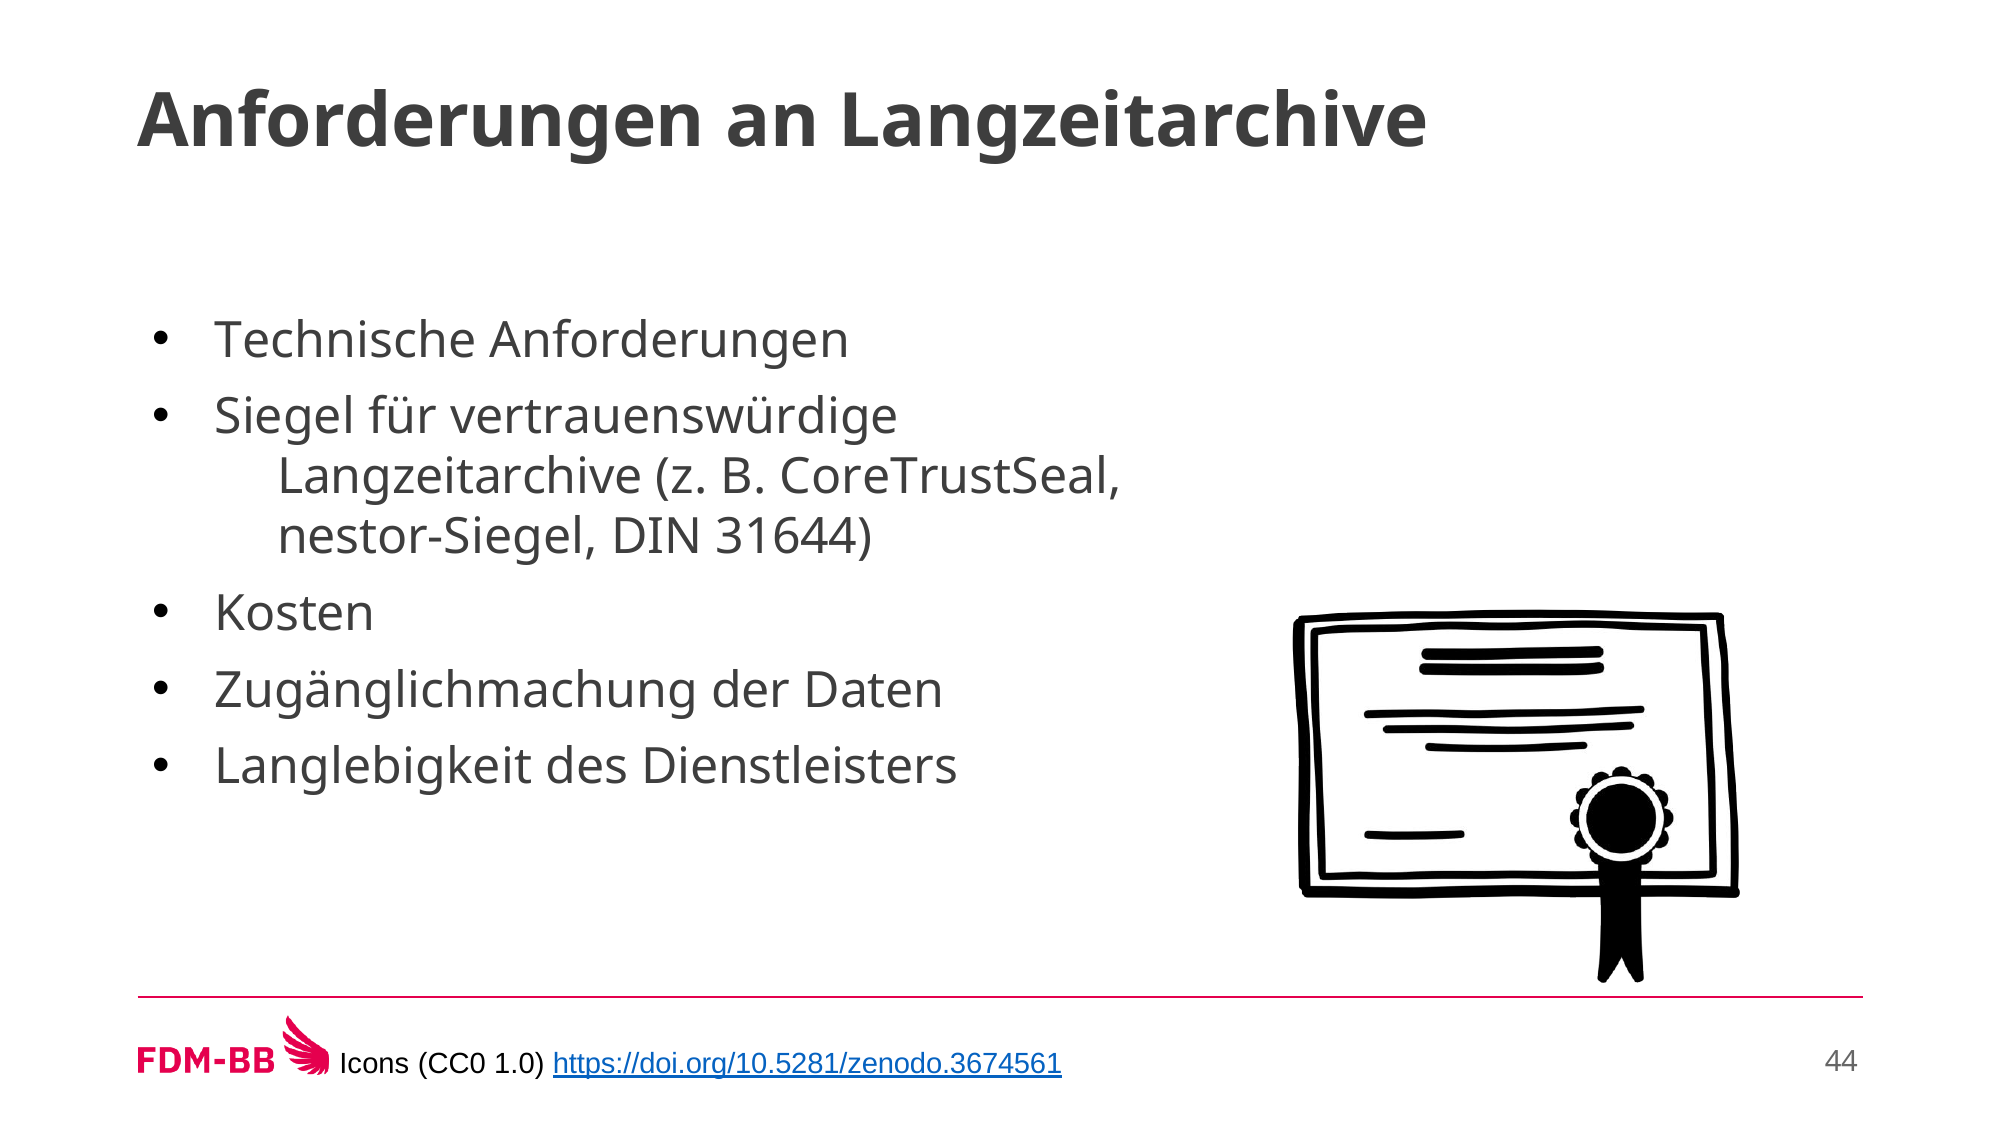

# Anforderungen an Langzeitarchive
Technische Anforderungen
Siegel für vertrauenswürdige Langzeitarchive (z. B. CoreTrustSeal, nestor-Siegel, DIN 31644)
Kosten
Zugänglichmachung der Daten
Langlebigkeit des Dienstleisters
44
Icons (CC0 1.0) https://doi.org/10.5281/zenodo.3674561